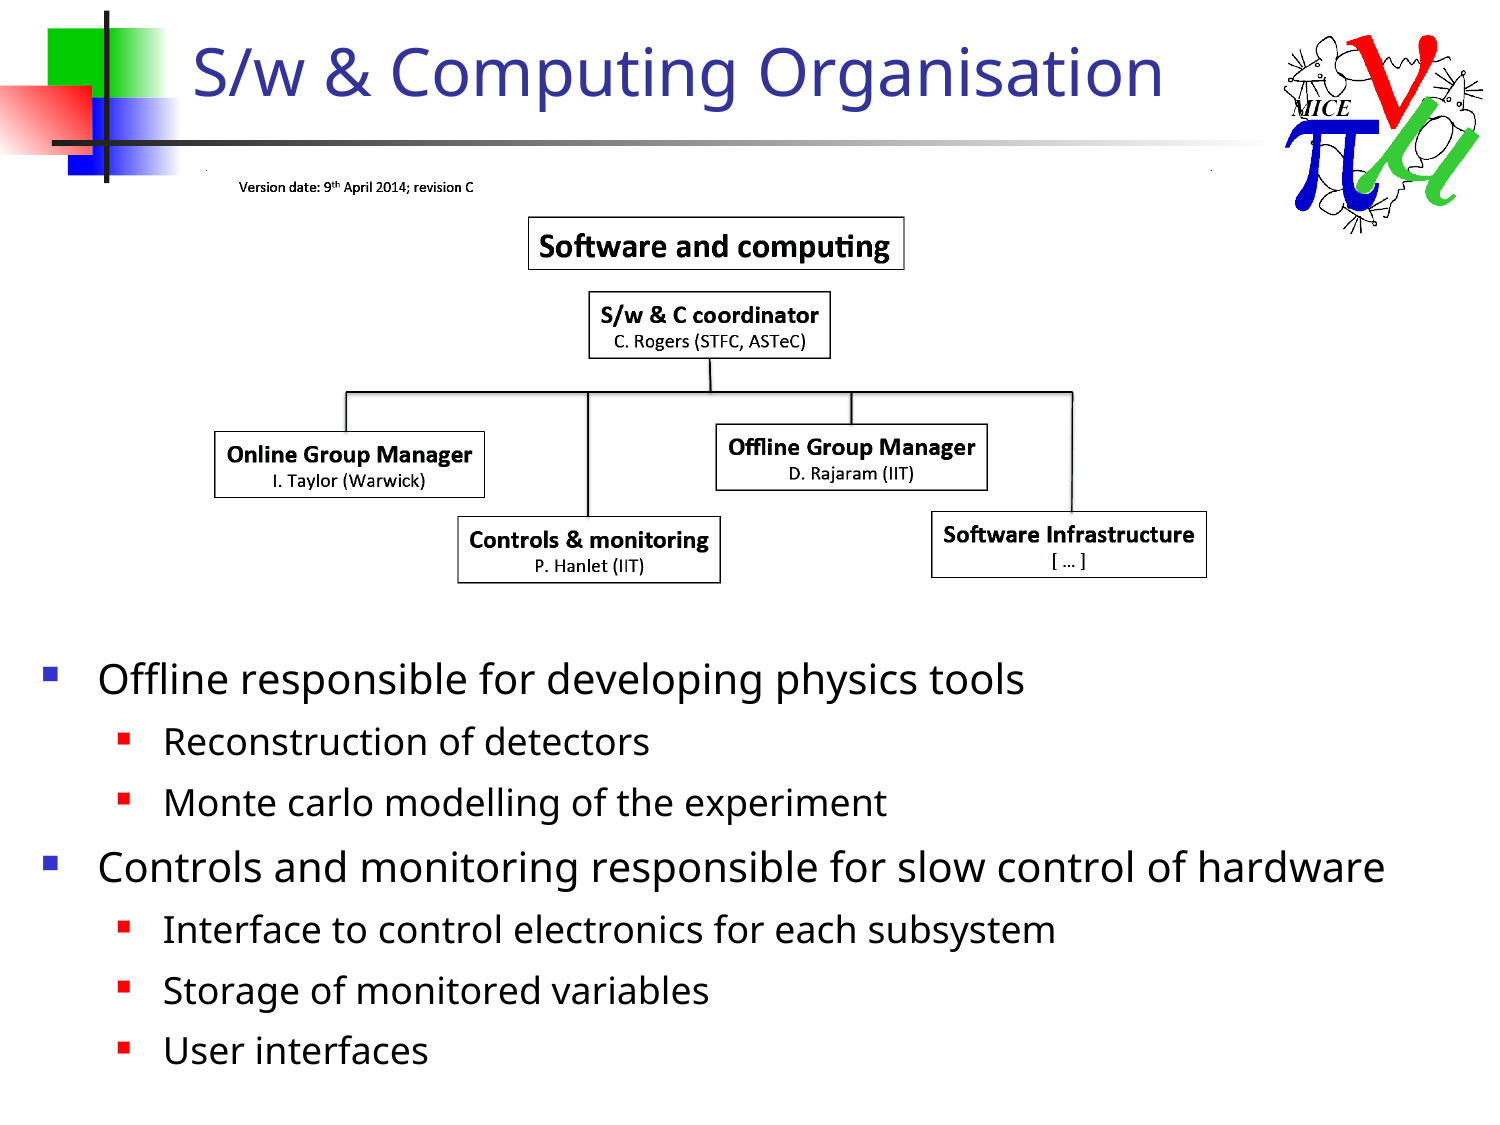

# S/w & Computing Organisation
Offline responsible for developing physics tools
Reconstruction of detectors
Monte carlo modelling of the experiment
Controls and monitoring responsible for slow control of hardware
Interface to control electronics for each subsystem
Storage of monitored variables
User interfaces